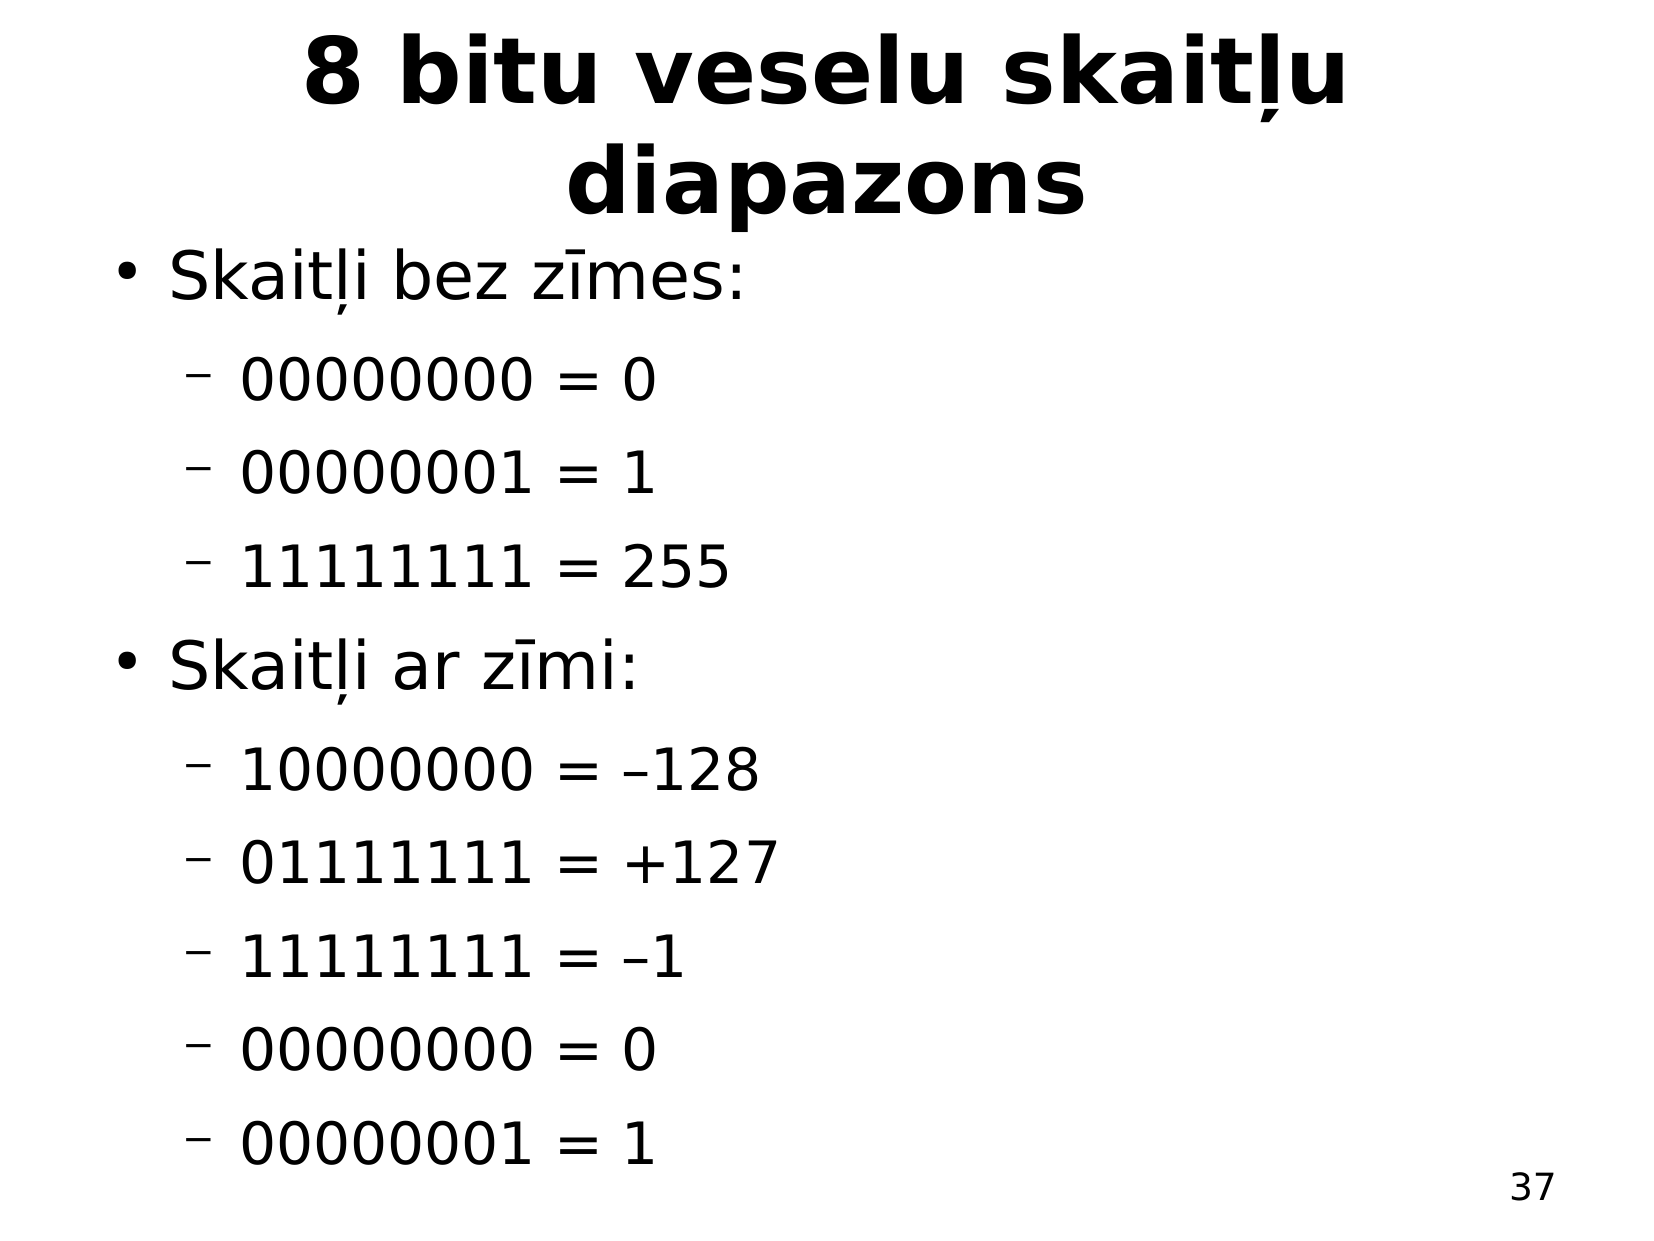

# 8 bitu veselu skaitļu diapazons
Skaitļi bez zīmes:
00000000 = 0
00000001 = 1
11111111 = 255
Skaitļi ar zīmi:
10000000 = –128
01111111 = +127
11111111 = –1
00000000 = 0
00000001 = 1